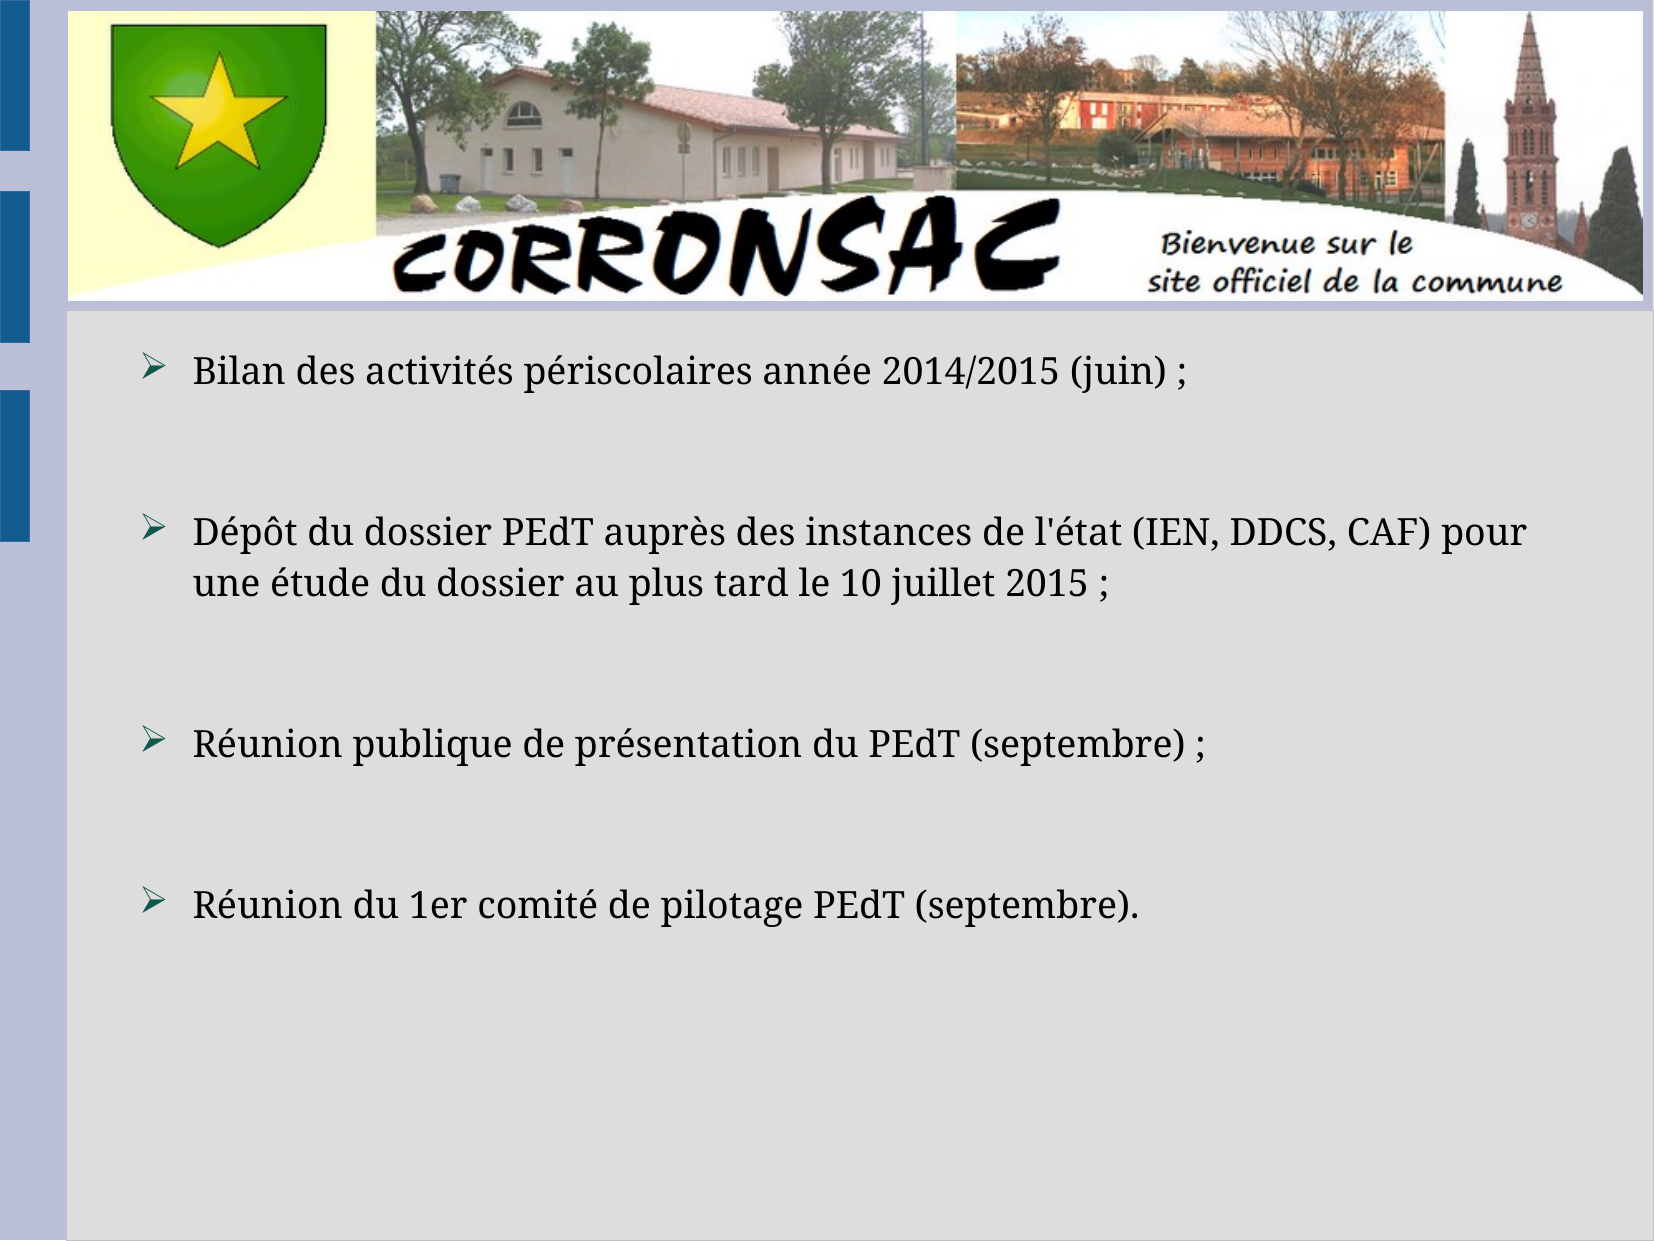

#
Bilan des activités périscolaires année 2014/2015 (juin) ;
Dépôt du dossier PEdT auprès des instances de l'état (IEN, DDCS, CAF) pour une étude du dossier au plus tard le 10 juillet 2015 ;
Réunion publique de présentation du PEdT (septembre) ;
Réunion du 1er comité de pilotage PEdT (septembre).